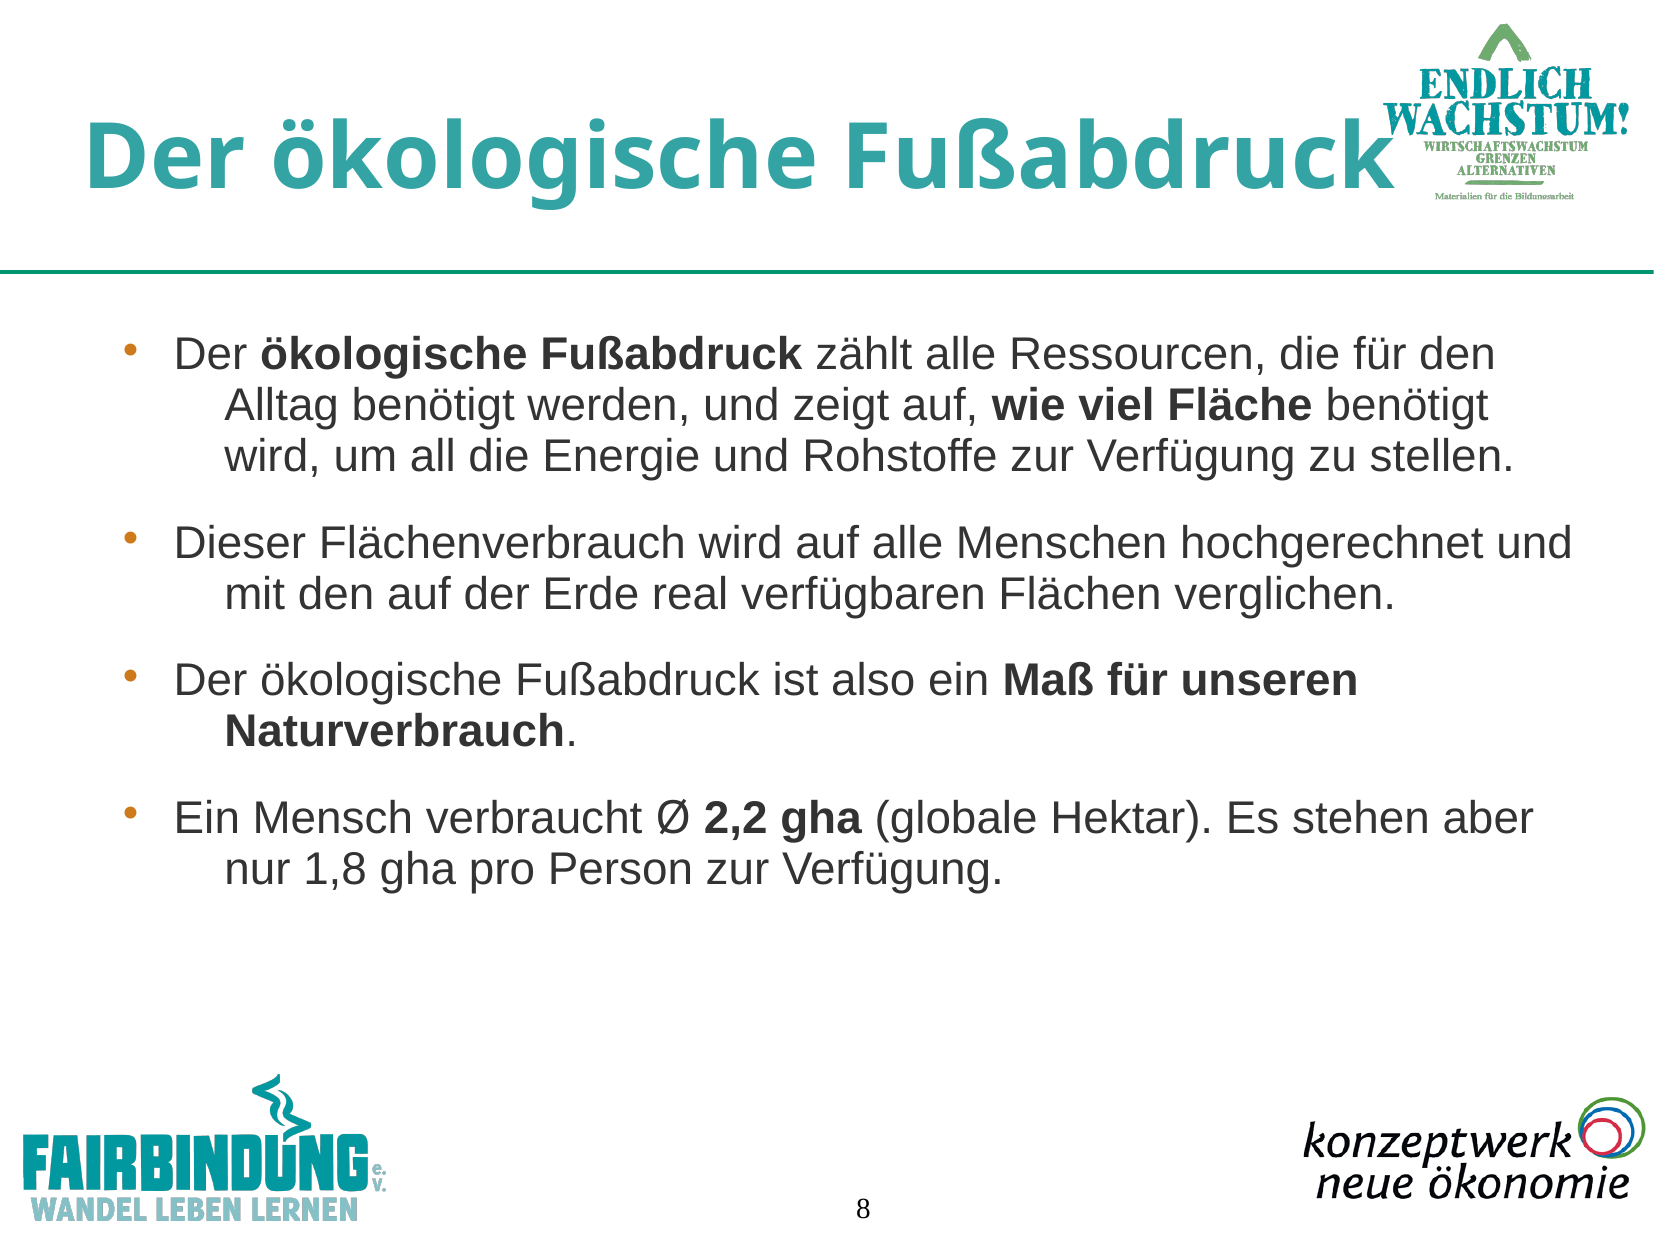

# Der ökologische Fußabdruck
Der ökologische Fußabdruck zählt alle Ressourcen, die für den Alltag benötigt werden, und zeigt auf, wie viel Fläche benötigt wird, um all die Energie und Rohstoffe zur Verfügung zu stellen.
Dieser Flächenverbrauch wird auf alle Menschen hochgerechnet und mit den auf der Erde real verfügbaren Flächen verglichen.
Der ökologische Fußabdruck ist also ein Maß für unseren Naturverbrauch.
Ein Mensch verbraucht Ø 2,2 gha (globale Hektar). Es stehen aber nur 1,8 gha pro Person zur Verfügung.
8